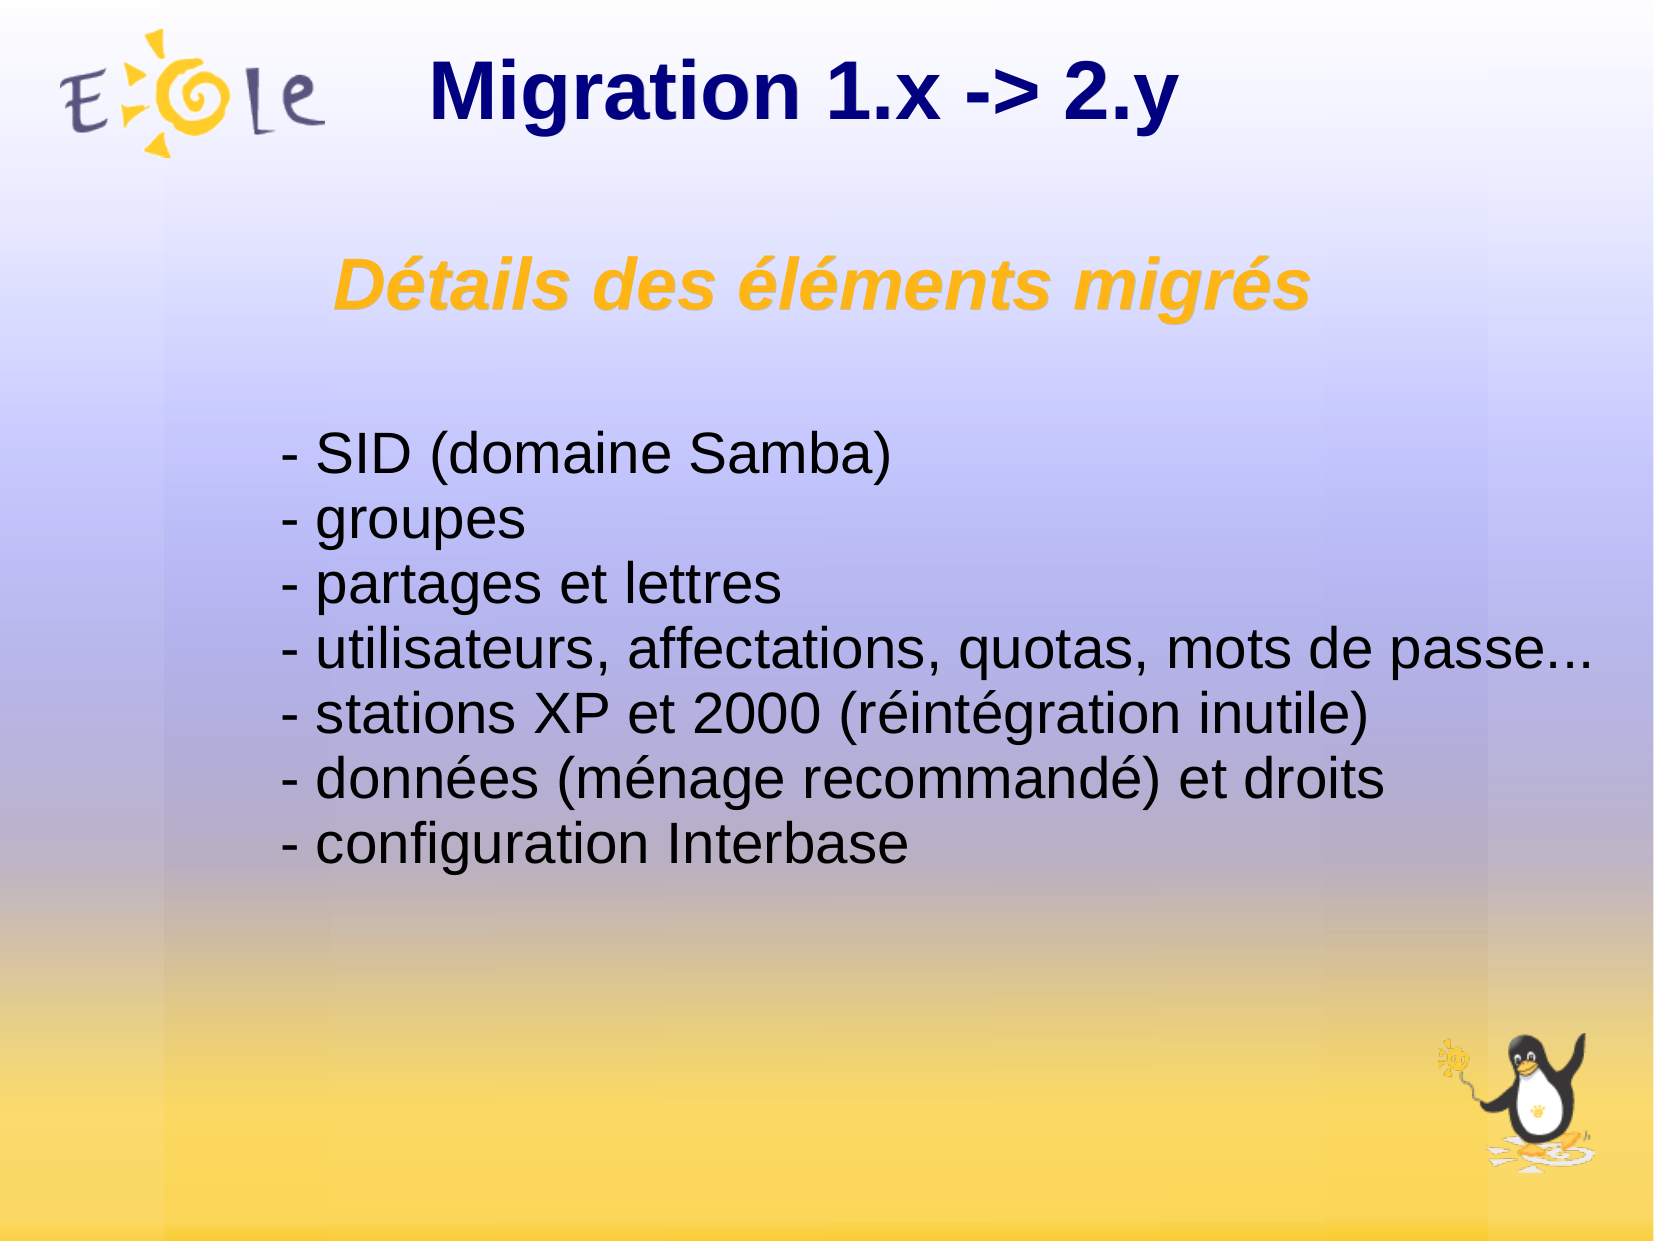

Migration 1.x -> 2.y
Détails des éléments migrés
- SID (domaine Samba)
- groupes
- partages et lettres
- utilisateurs, affectations, quotas, mots de passe...
- stations XP et 2000 (réintégration inutile)
- données (ménage recommandé) et droits
- configuration Interbase